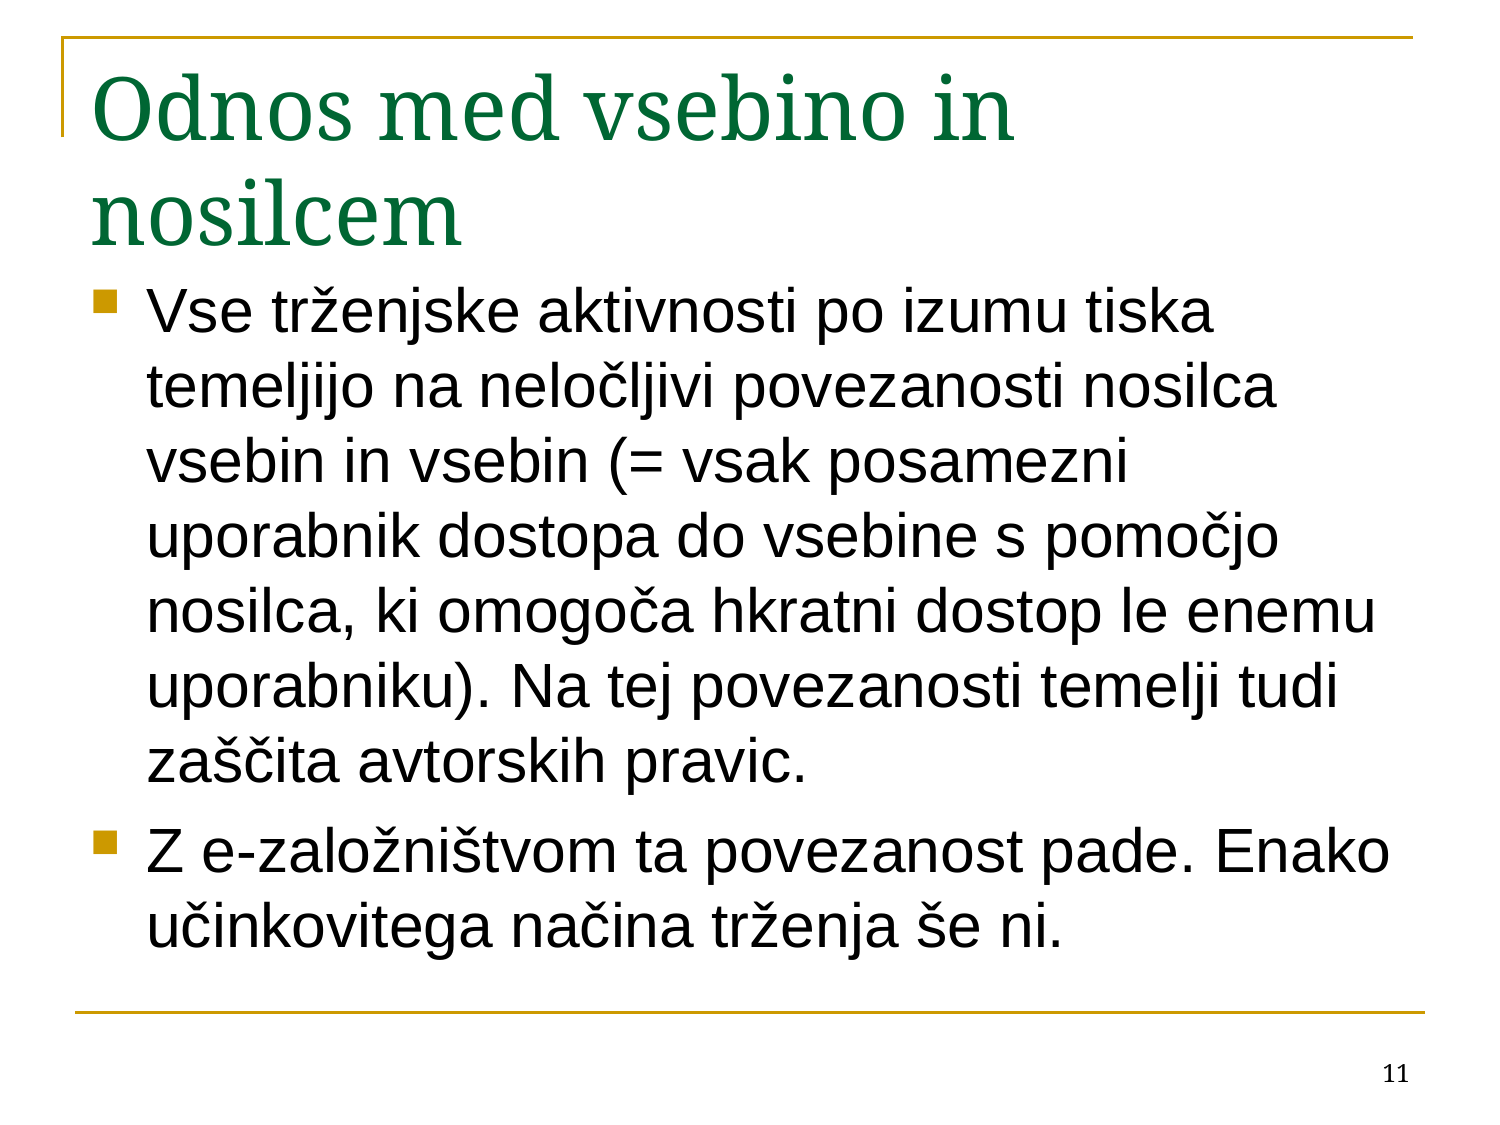

# Odnos med vsebino in nosilcem
Vse trženjske aktivnosti po izumu tiska temeljijo na neločljivi povezanosti nosilca vsebin in vsebin (= vsak posamezni uporabnik dostopa do vsebine s pomočjo nosilca, ki omogoča hkratni dostop le enemu uporabniku). Na tej povezanosti temelji tudi zaščita avtorskih pravic.
Z e-založništvom ta povezanost pade. Enako učinkovitega načina trženja še ni.